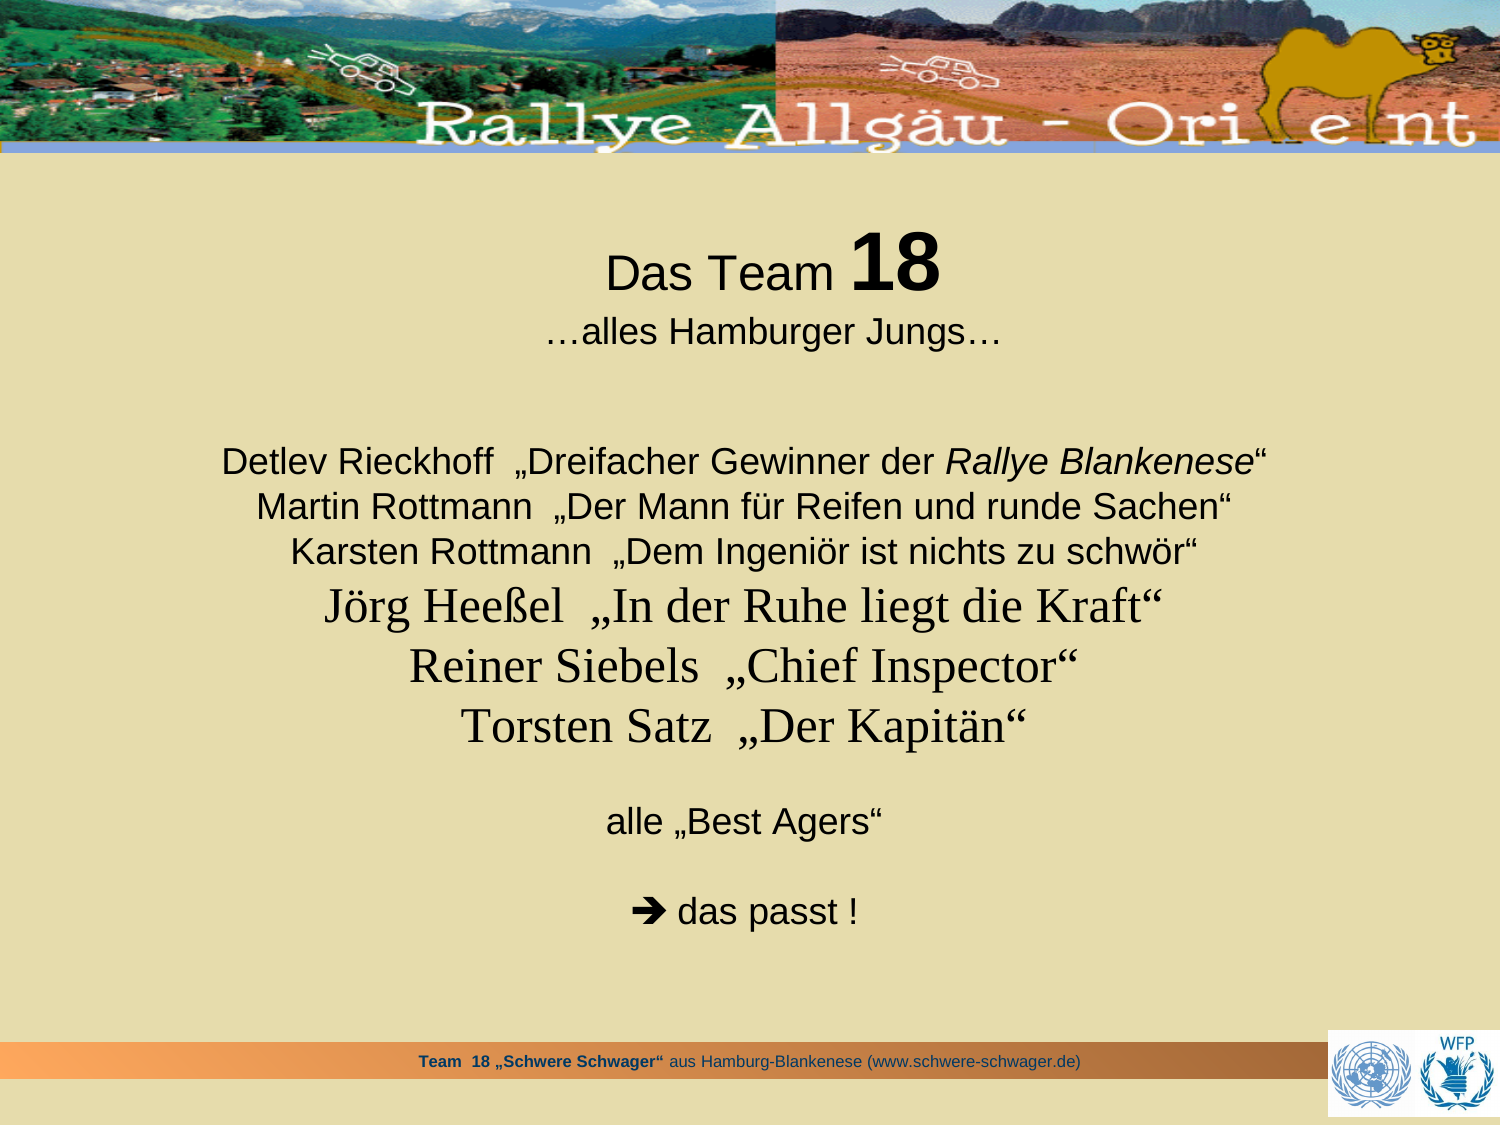

Das Team 18
…alles Hamburger Jungs…
Detlev Rieckhoff „Dreifacher Gewinner der Rallye Blankenese“
Martin Rottmann „Der Mann für Reifen und runde Sachen“
Karsten Rottmann „Dem Ingeniör ist nichts zu schwör“
Jörg Heeßel „In der Ruhe liegt die Kraft“
Reiner Siebels „Chief Inspector“
Torsten Satz „Der Kapitän“
alle „Best Agers“
 das passt !